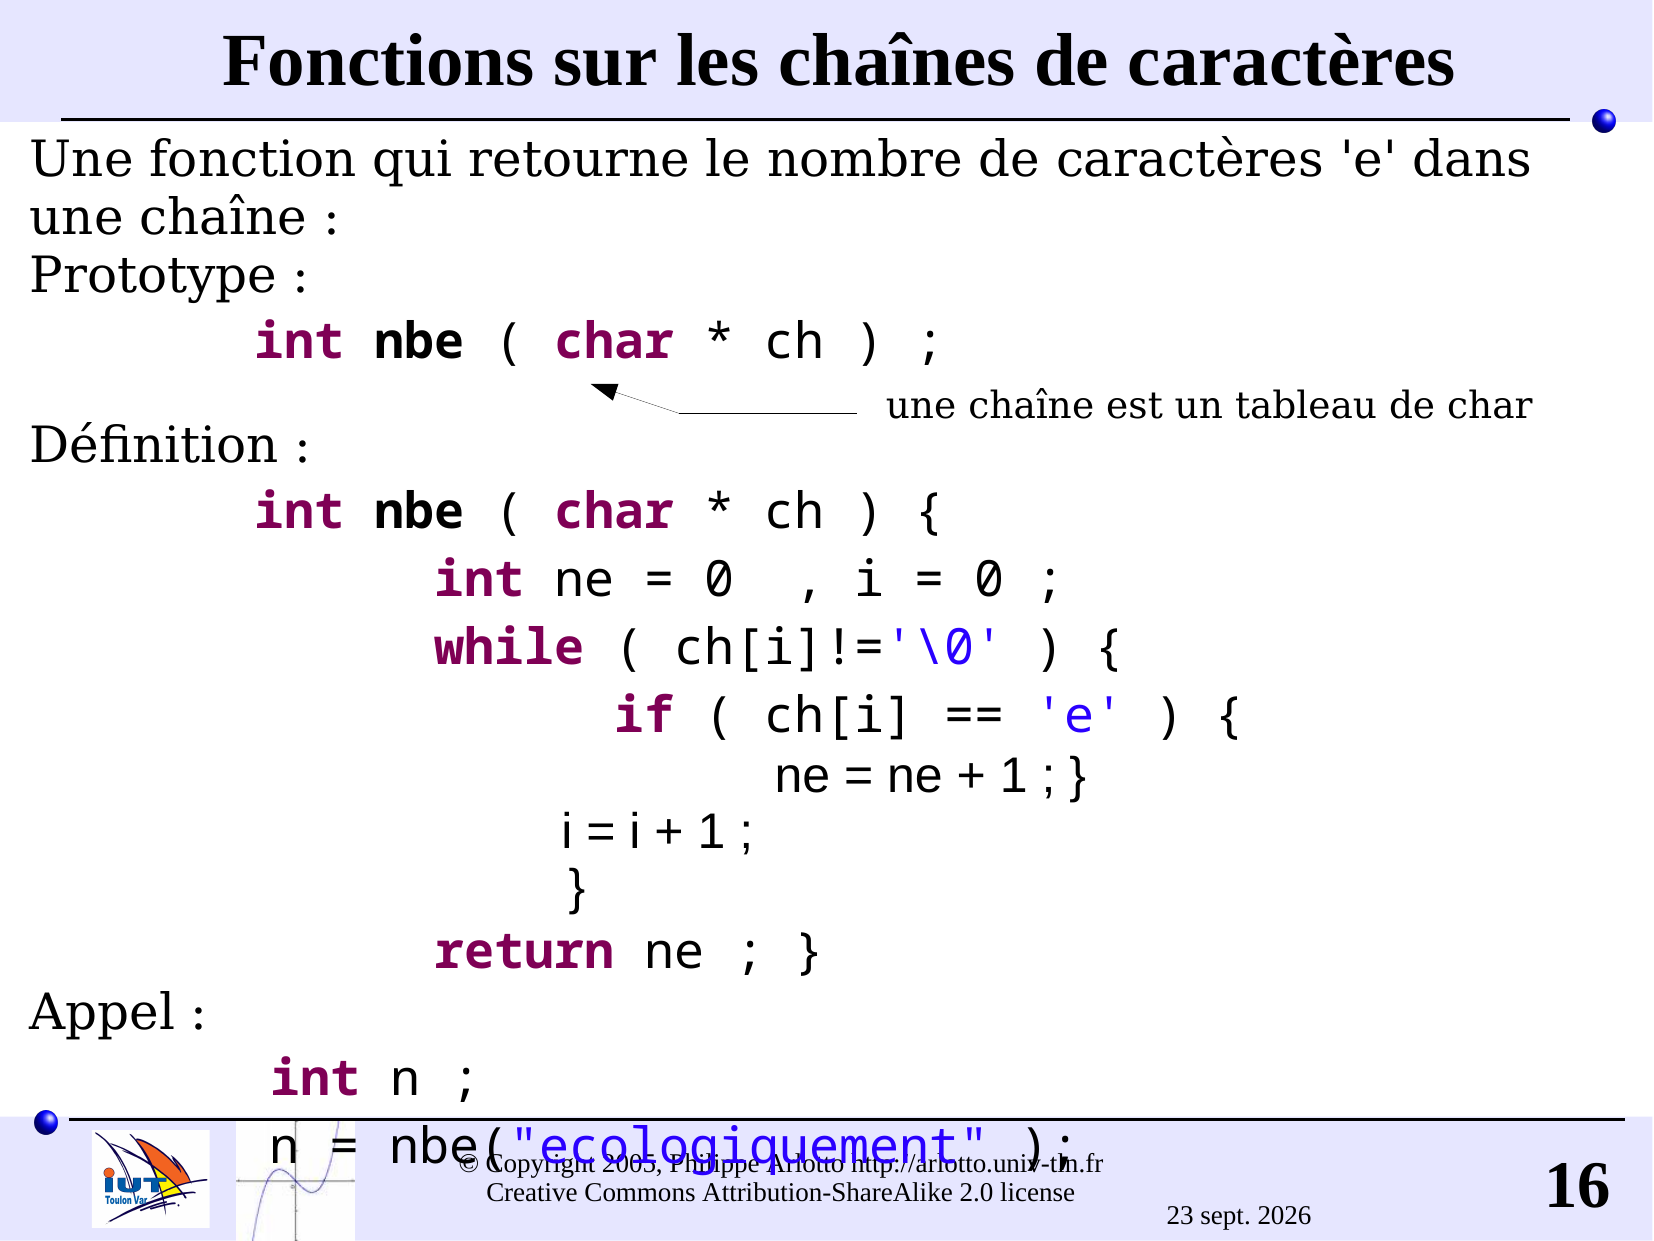

# Fonctions sur les chaînes de caractères
Une fonction qui retourne le nombre de caractères 'e' dans
une chaîne :
Prototype :
			int nbe ( char * ch ) ;
Définition :
			int nbe ( char * ch ) {
 					 int ne = 0 , i = 0 ;
 					 while ( ch[i]!='\0' ) {
 							 if ( ch[i] == 'e' ) {
 								 ne = ne + 1 ; }
 i = i + 1 ;
 							 }
 					 return ne ; }
Appel :
 			 int n ;
 n = nbe("ecologiquement" );
une chaîne est un tableau de char